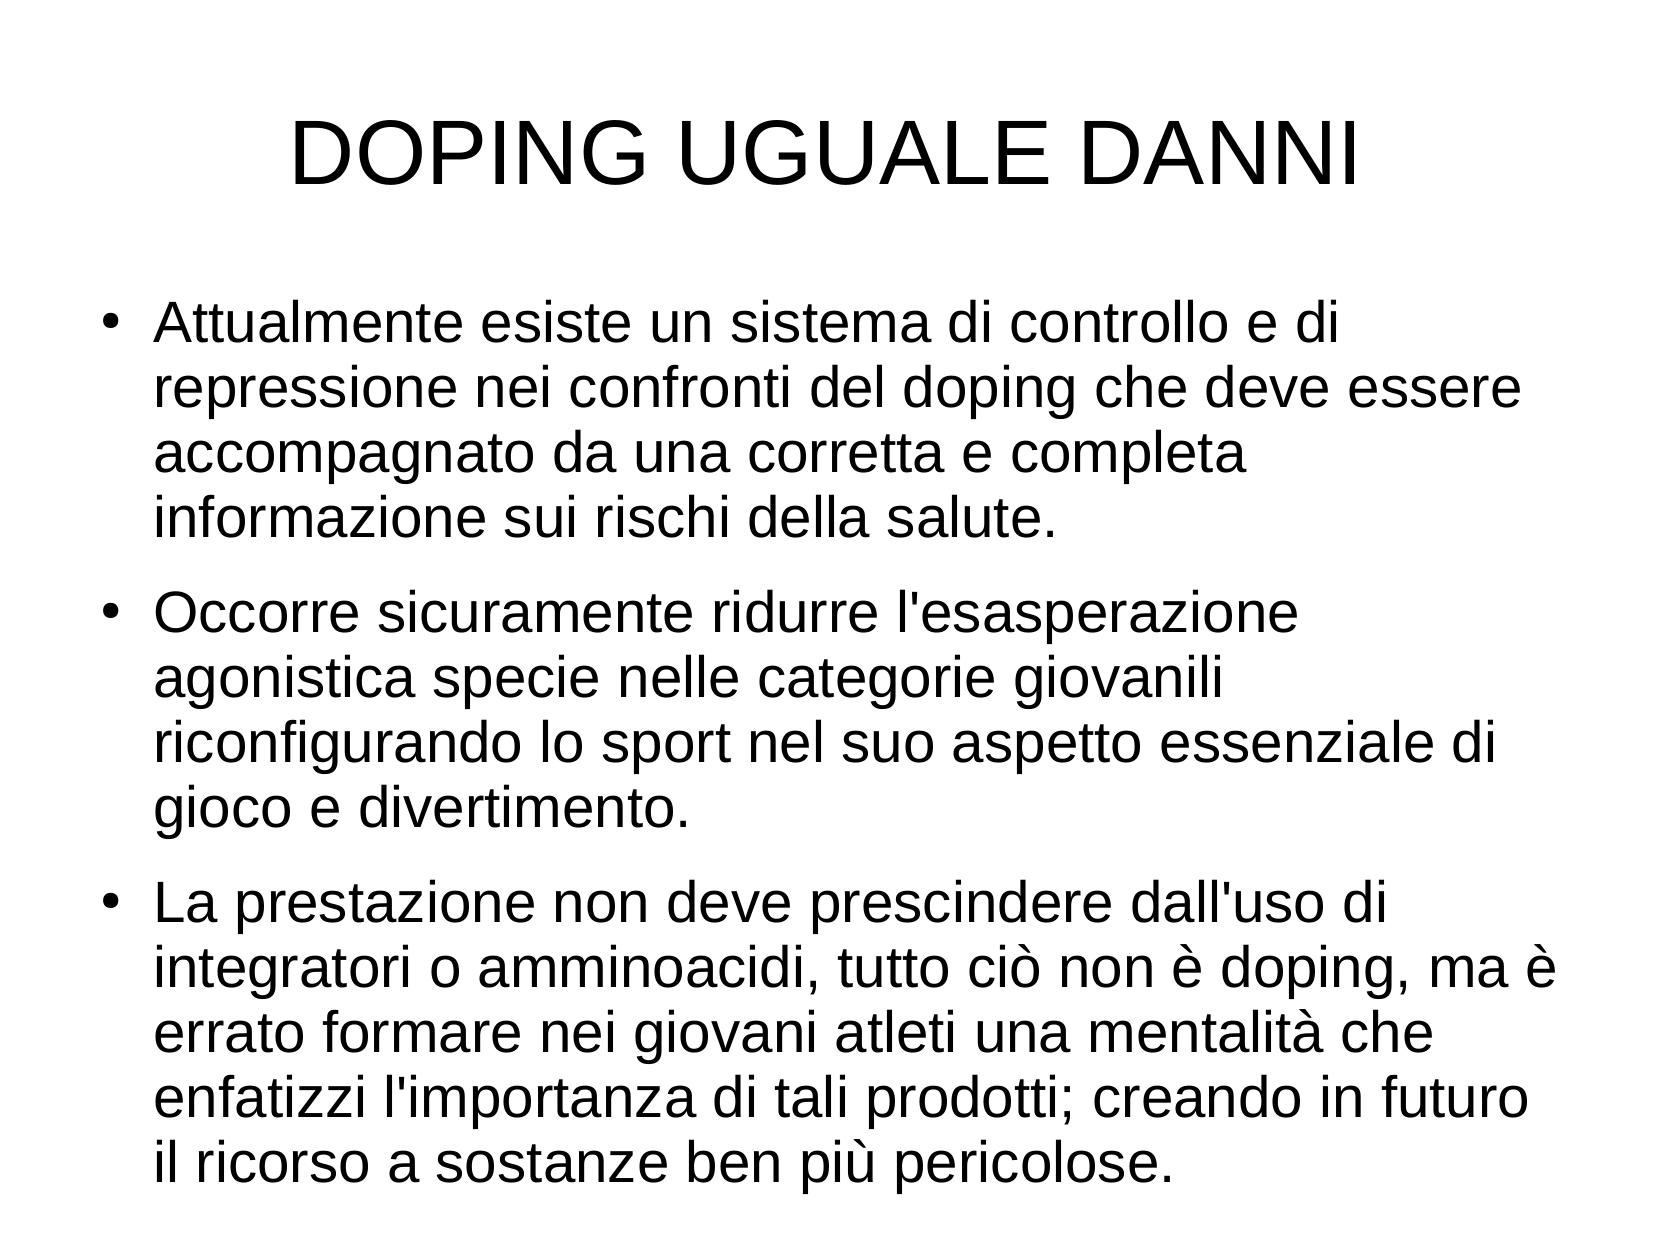

# DOPING UGUALE DANNI
Attualmente esiste un sistema di controllo e di repressione nei confronti del doping che deve essere accompagnato da una corretta e completa informazione sui rischi della salute.
Occorre sicuramente ridurre l'esasperazione agonistica specie nelle categorie giovanili riconfigurando lo sport nel suo aspetto essenziale di gioco e divertimento.
La prestazione non deve prescindere dall'uso di integratori o amminoacidi, tutto ciò non è doping, ma è errato formare nei giovani atleti una mentalità che enfatizzi l'importanza di tali prodotti; creando in futuro il ricorso a sostanze ben più pericolose.